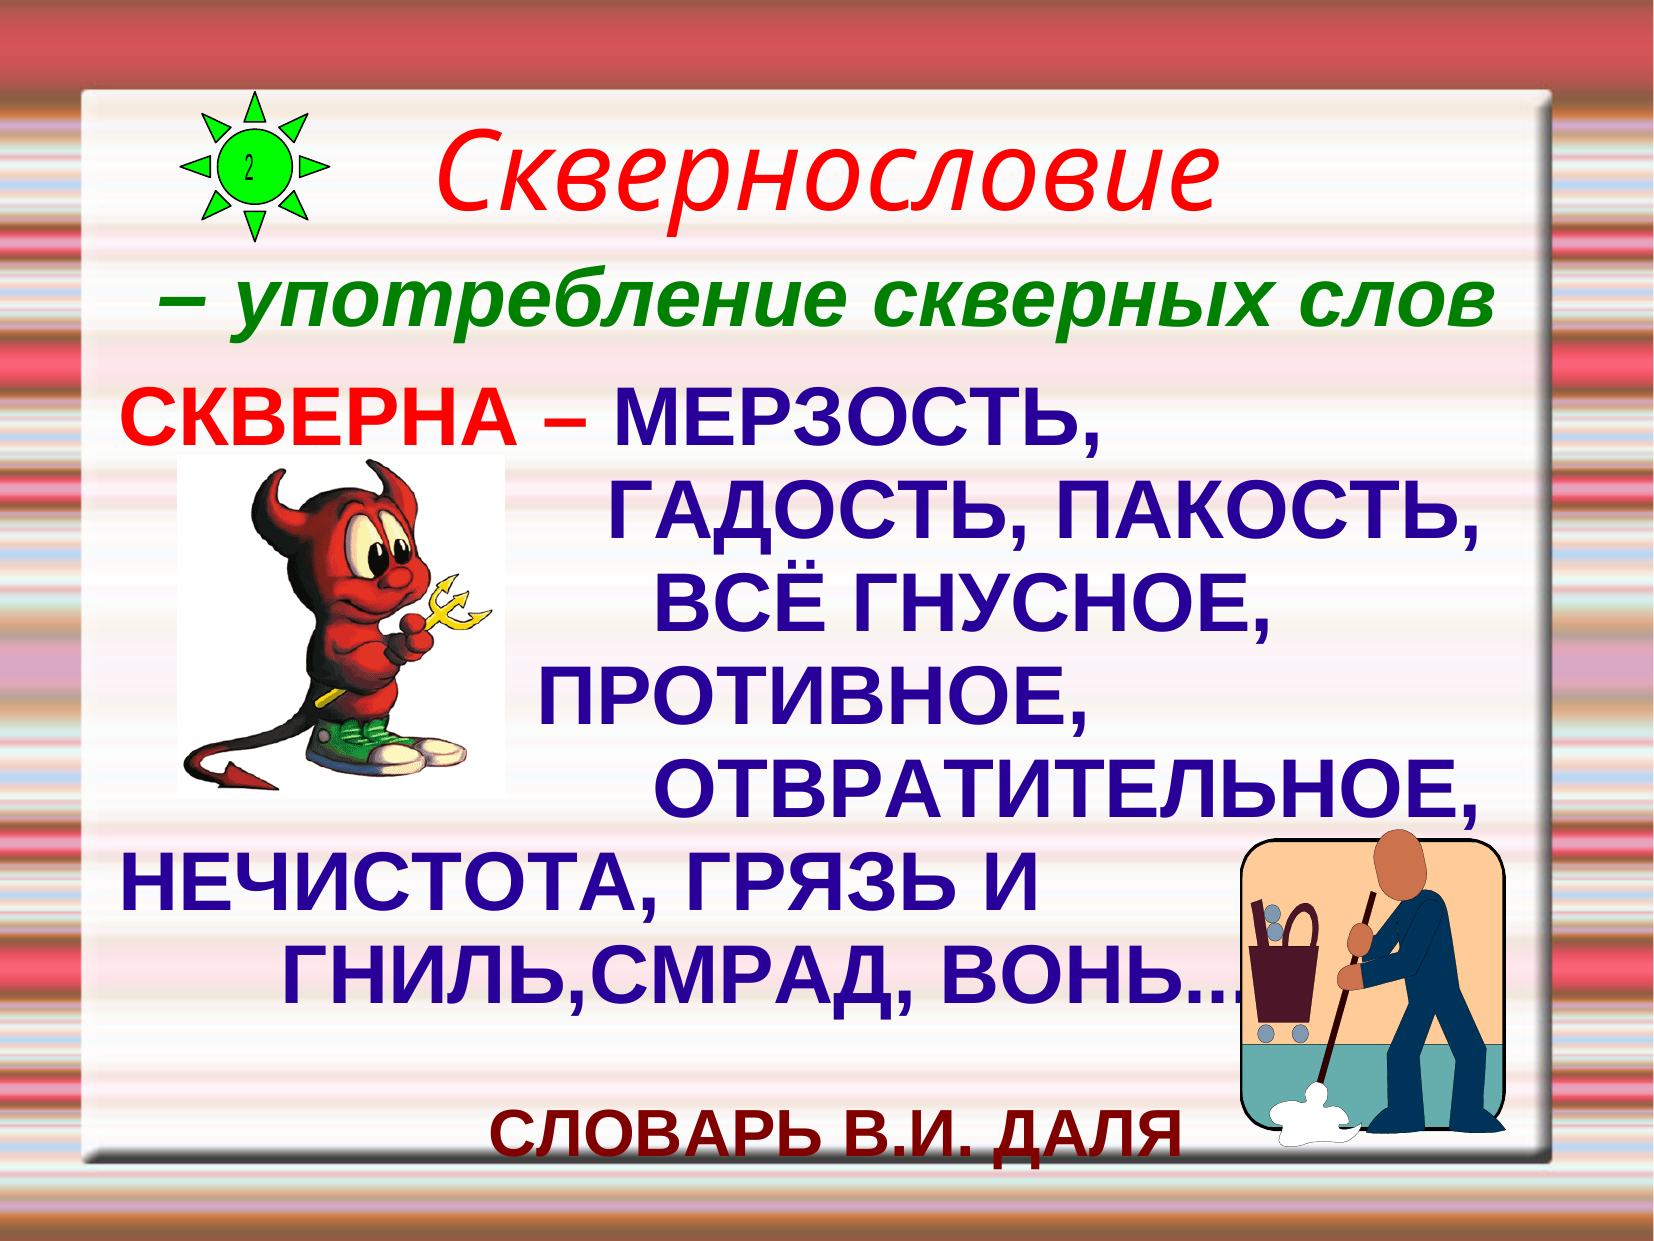

# Сквернословие – употребление скверных слов
СКВЕРНА – МЕРЗОСТЬ,
 ГАДОСТЬ, ПАКОСТЬ,
 ВСЁ ГНУСНОЕ,
 ПРОТИВНОЕ,
 ОТВРАТИТЕЛЬНОЕ,
НЕЧИСТОТА, ГРЯЗЬ И
 ГНИЛЬ,СМРАД, ВОНЬ...
 СЛОВАРЬ В.И. ДАЛЯ